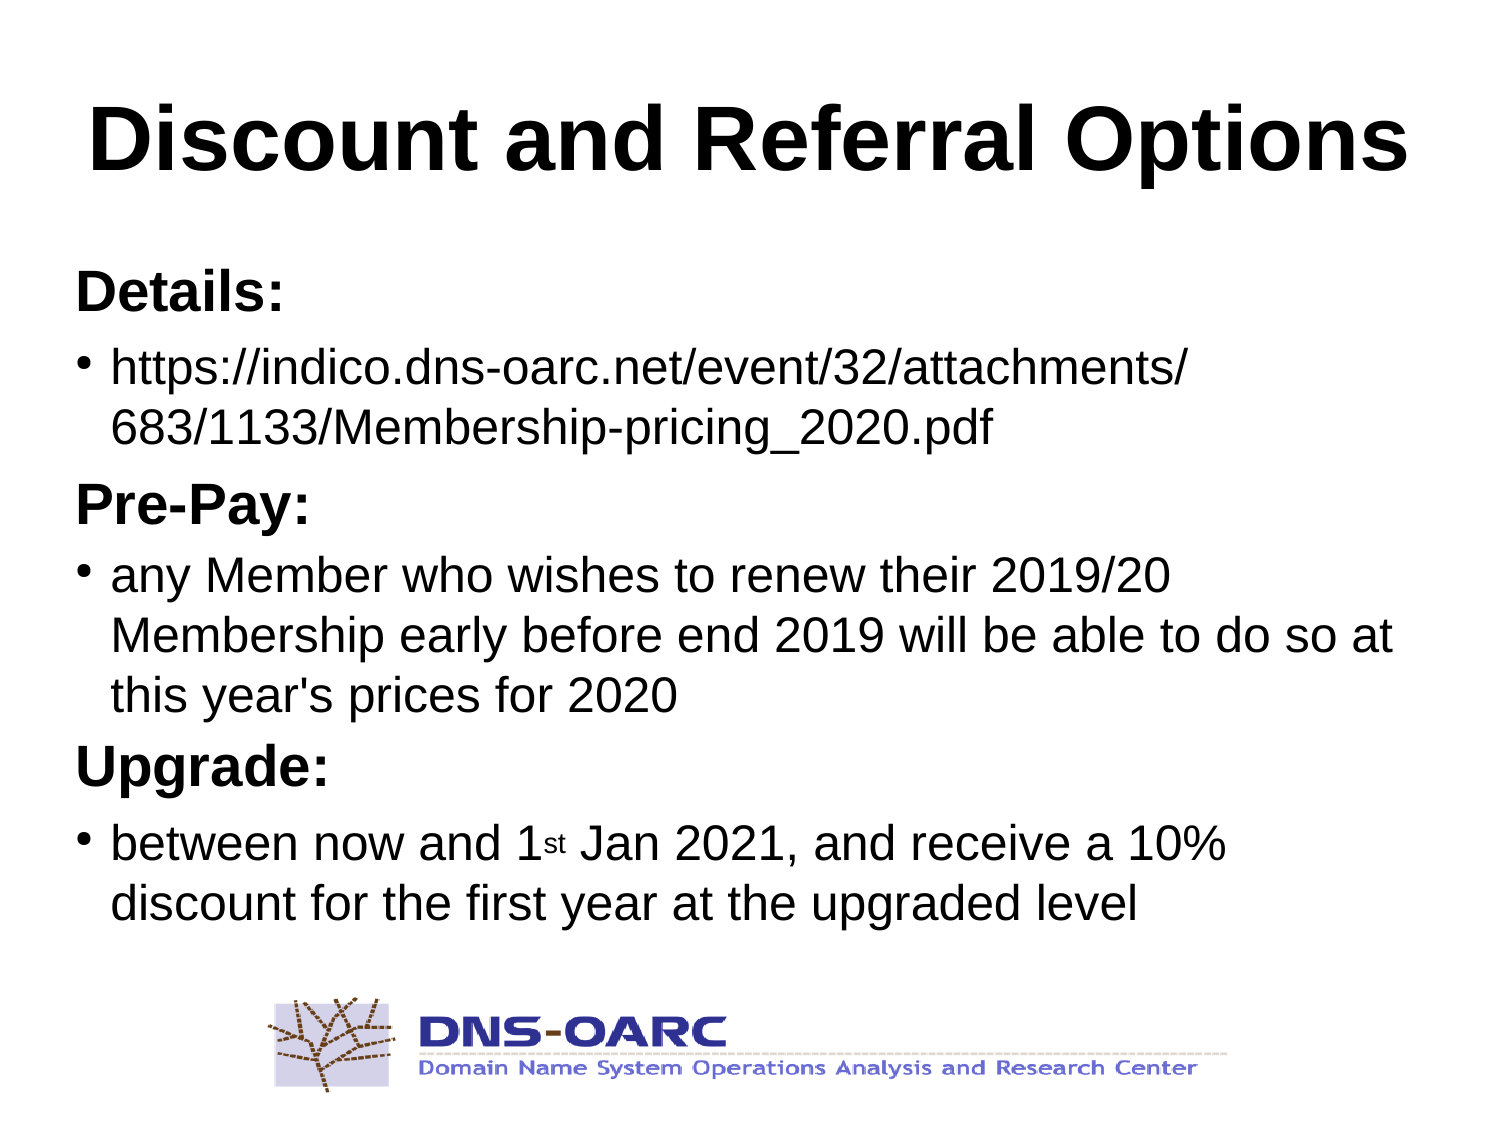

# Discount and Referral Options
Details:
https://indico.dns-oarc.net/event/32/attachments/683/1133/Membership-pricing_2020.pdf
Pre-Pay:
any Member who wishes to renew their 2019/20 Membership early before end 2019 will be able to do so at this year's prices for 2020
Upgrade:
between now and 1st Jan 2021, and receive a 10% discount for the first year at the upgraded level